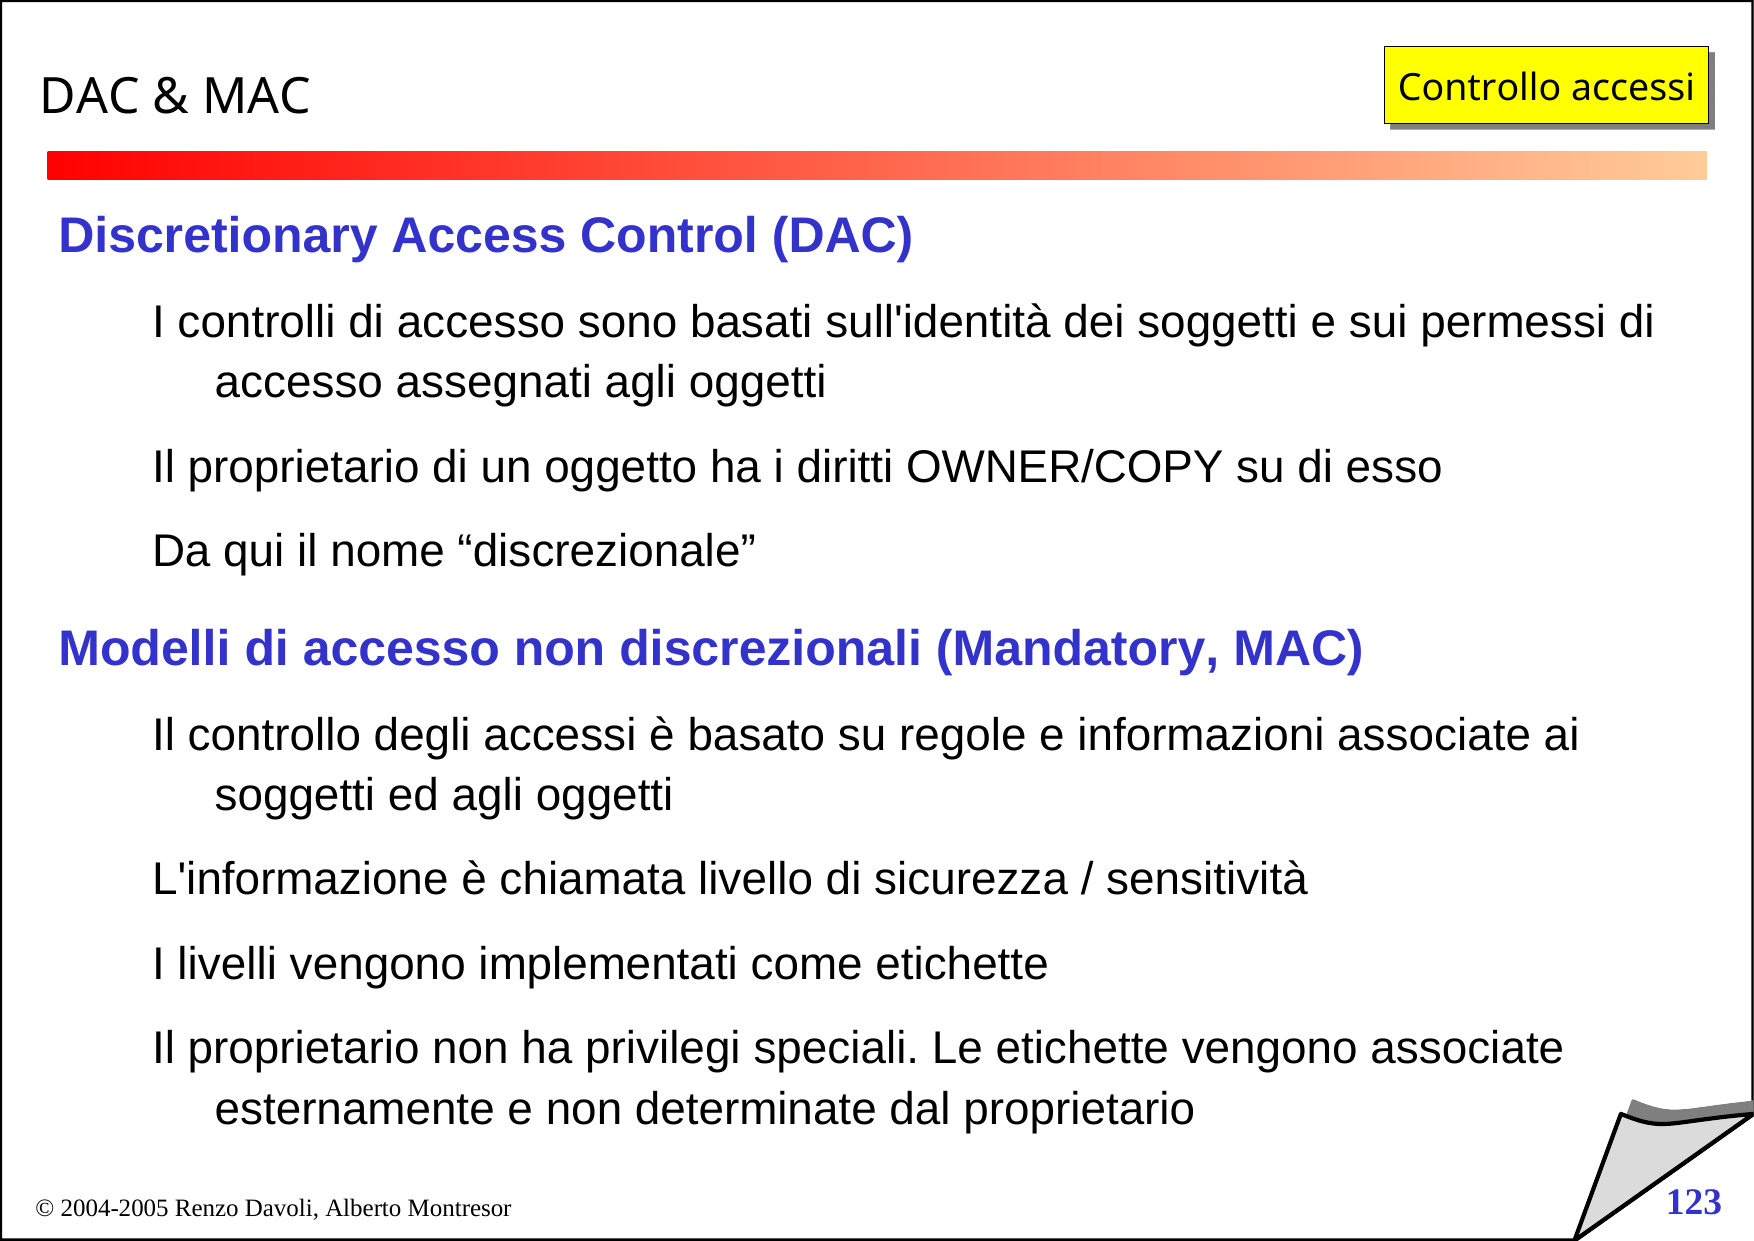

Controllo accessi
# DAC & MAC
Discretionary Access Control (DAC)
I controlli di accesso sono basati sull'identità dei soggetti e sui permessi di accesso assegnati agli oggetti
Il proprietario di un oggetto ha i diritti OWNER/COPY su di esso
Da qui il nome “discrezionale”
Modelli di accesso non discrezionali (Mandatory, MAC)
Il controllo degli accessi è basato su regole e informazioni associate ai soggetti ed agli oggetti
L'informazione è chiamata livello di sicurezza / sensitività
I livelli vengono implementati come etichette
Il proprietario non ha privilegi speciali. Le etichette vengono associate esternamente e non determinate dal proprietario